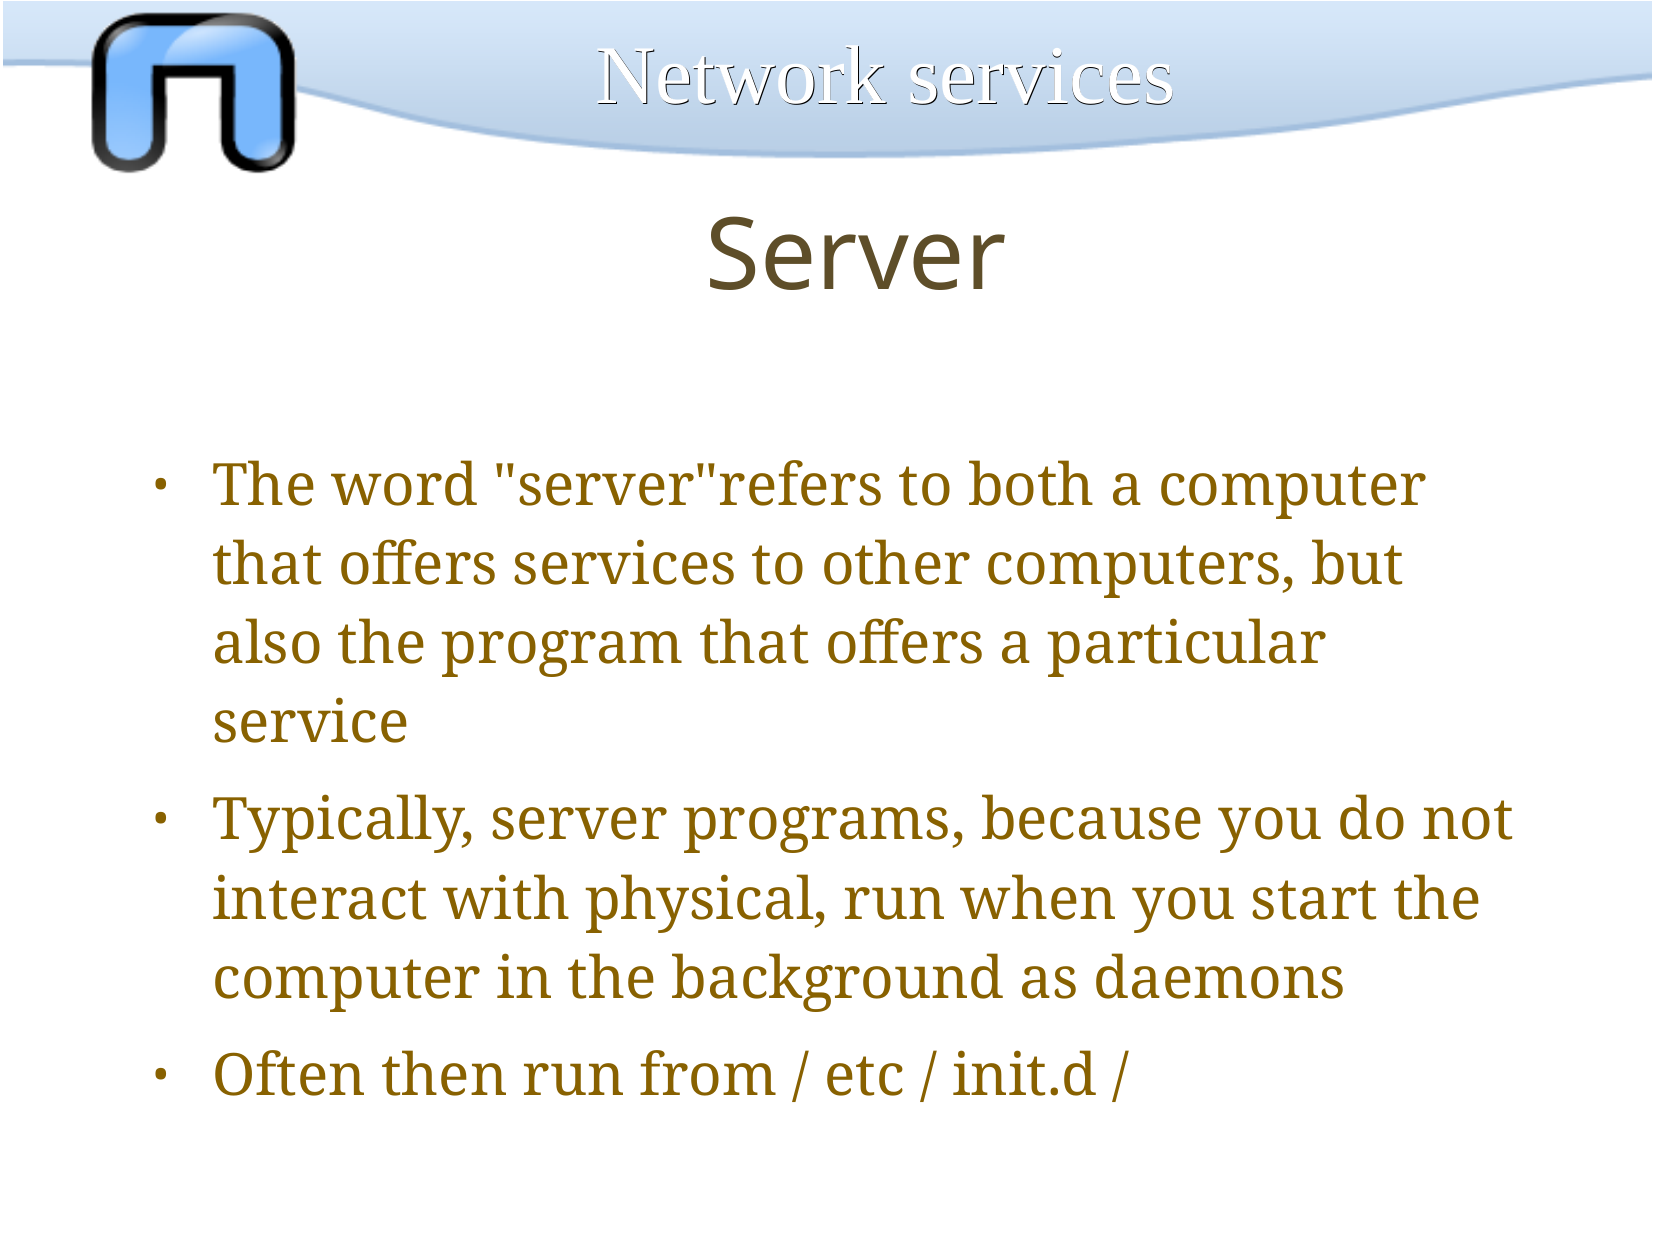

Network services
# Server
The word "server"refers to both a computer that offers services to other computers, but also the program that offers a particular service
Typically, server programs, because you do not interact with physical, run when you start the computer in the background as daemons
Often then run from / etc / init.d /